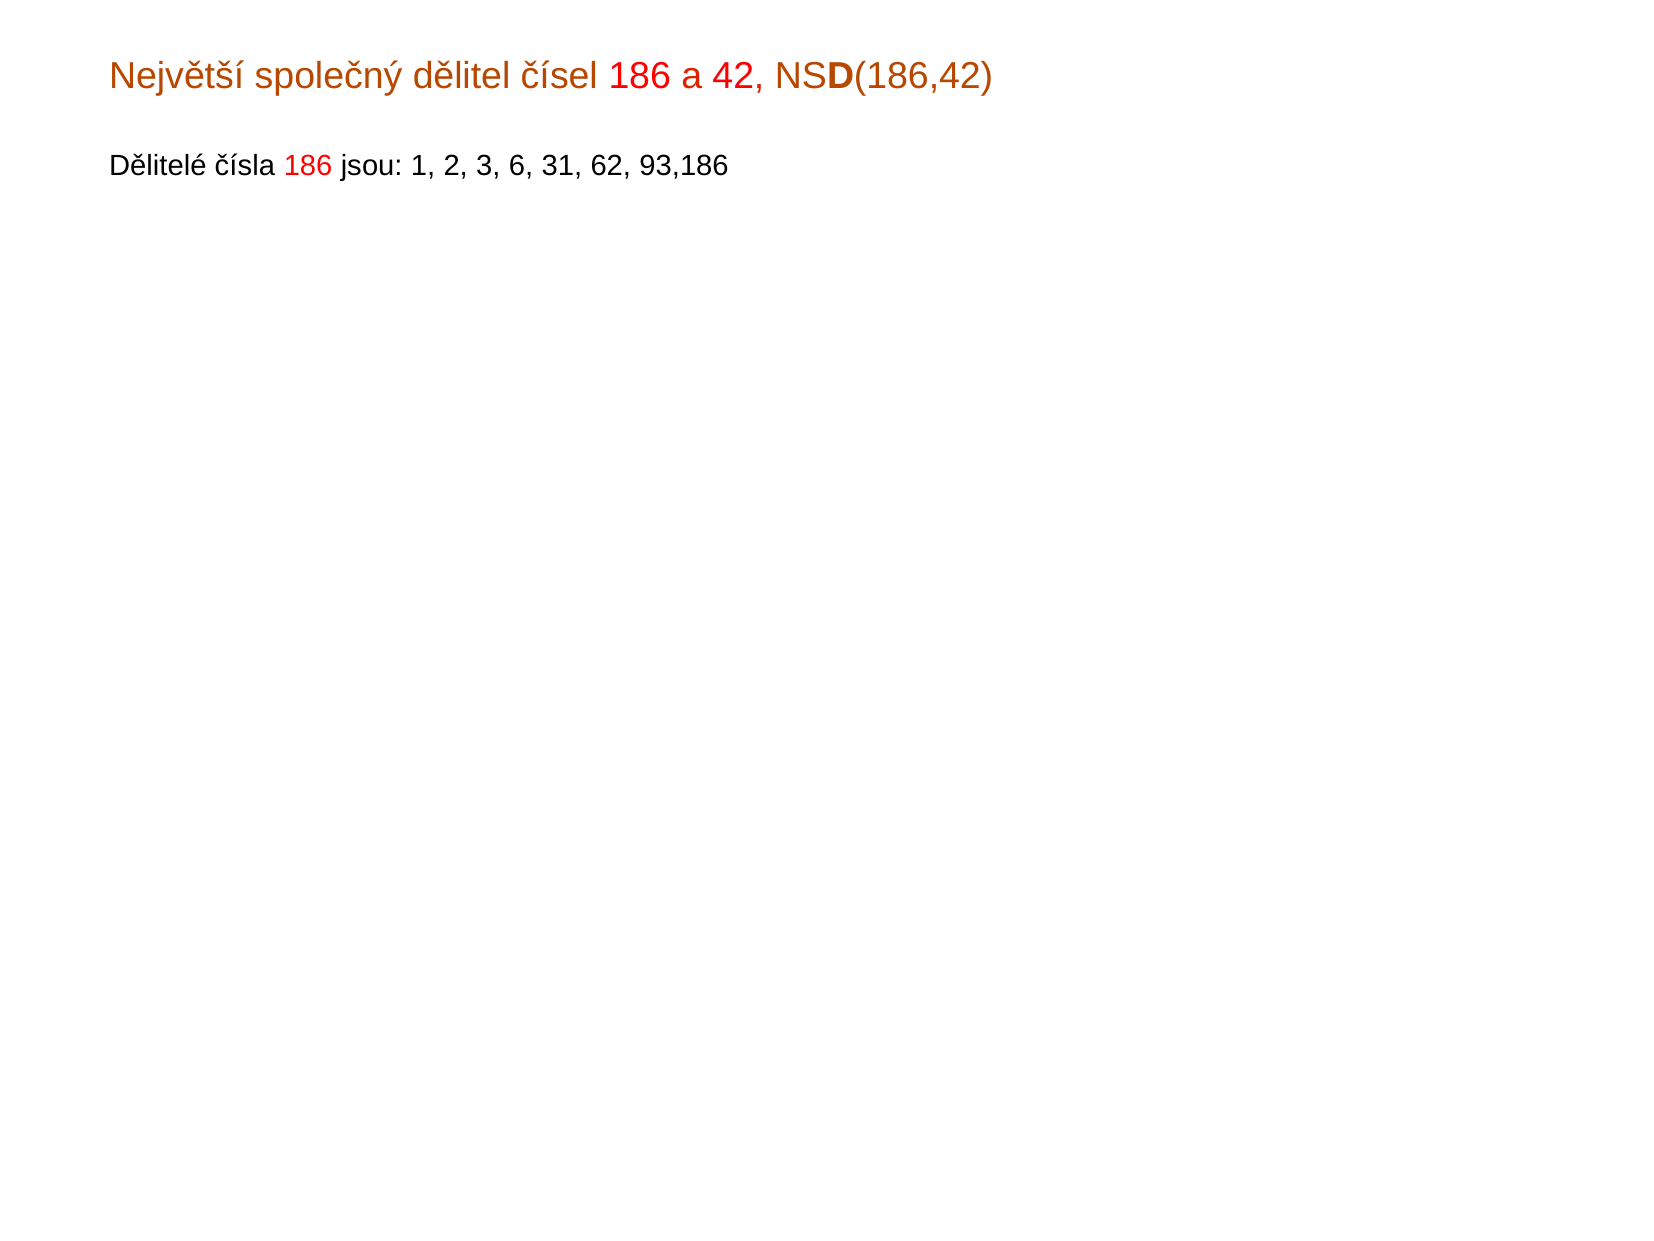

Největší společný dělitel čísel 186 a 42, NSD(186,42)
Dělitelé čísla 186 jsou: 1, 2, 3, 6, 31, 62, 93,186